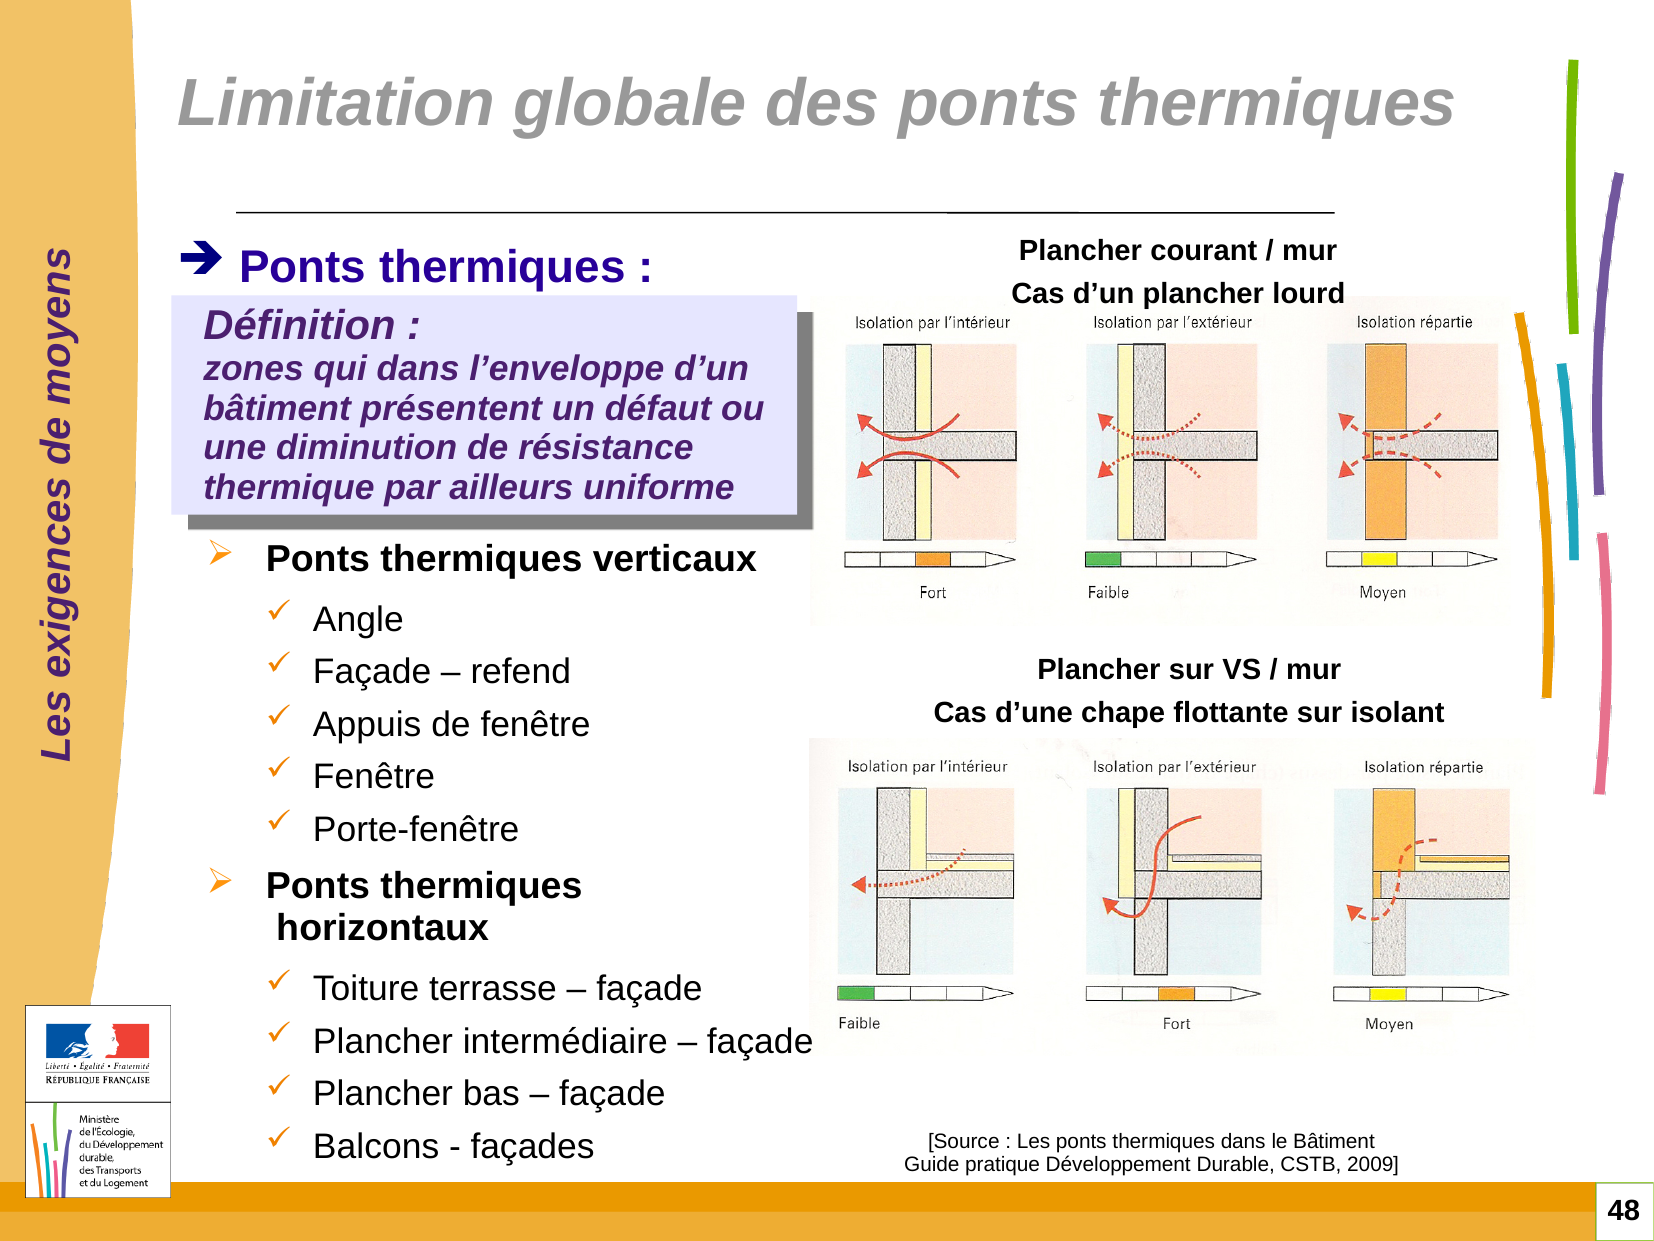

Limitation globale des ponts thermiques
Plancher courant / mur
Cas d’un plancher lourd
# Ponts thermiques :
Ponts thermiques verticaux
Angle
Façade – refend
Appuis de fenêtre
Fenêtre
Porte-fenêtre
Ponts thermiques
 horizontaux
Toiture terrasse – façade
Plancher intermédiaire – façade
Plancher bas – façade
Balcons - façades
Définition :
zones qui dans l’enveloppe d’un bâtiment présentent un défaut ou une diminution de résistance thermique par ailleurs uniforme
Les exigences de moyens
Plancher sur VS / mur
Cas d’une chape flottante sur isolant
[Source : Les ponts thermiques dans le Bâtiment
Guide pratique Développement Durable, CSTB, 2009]
48